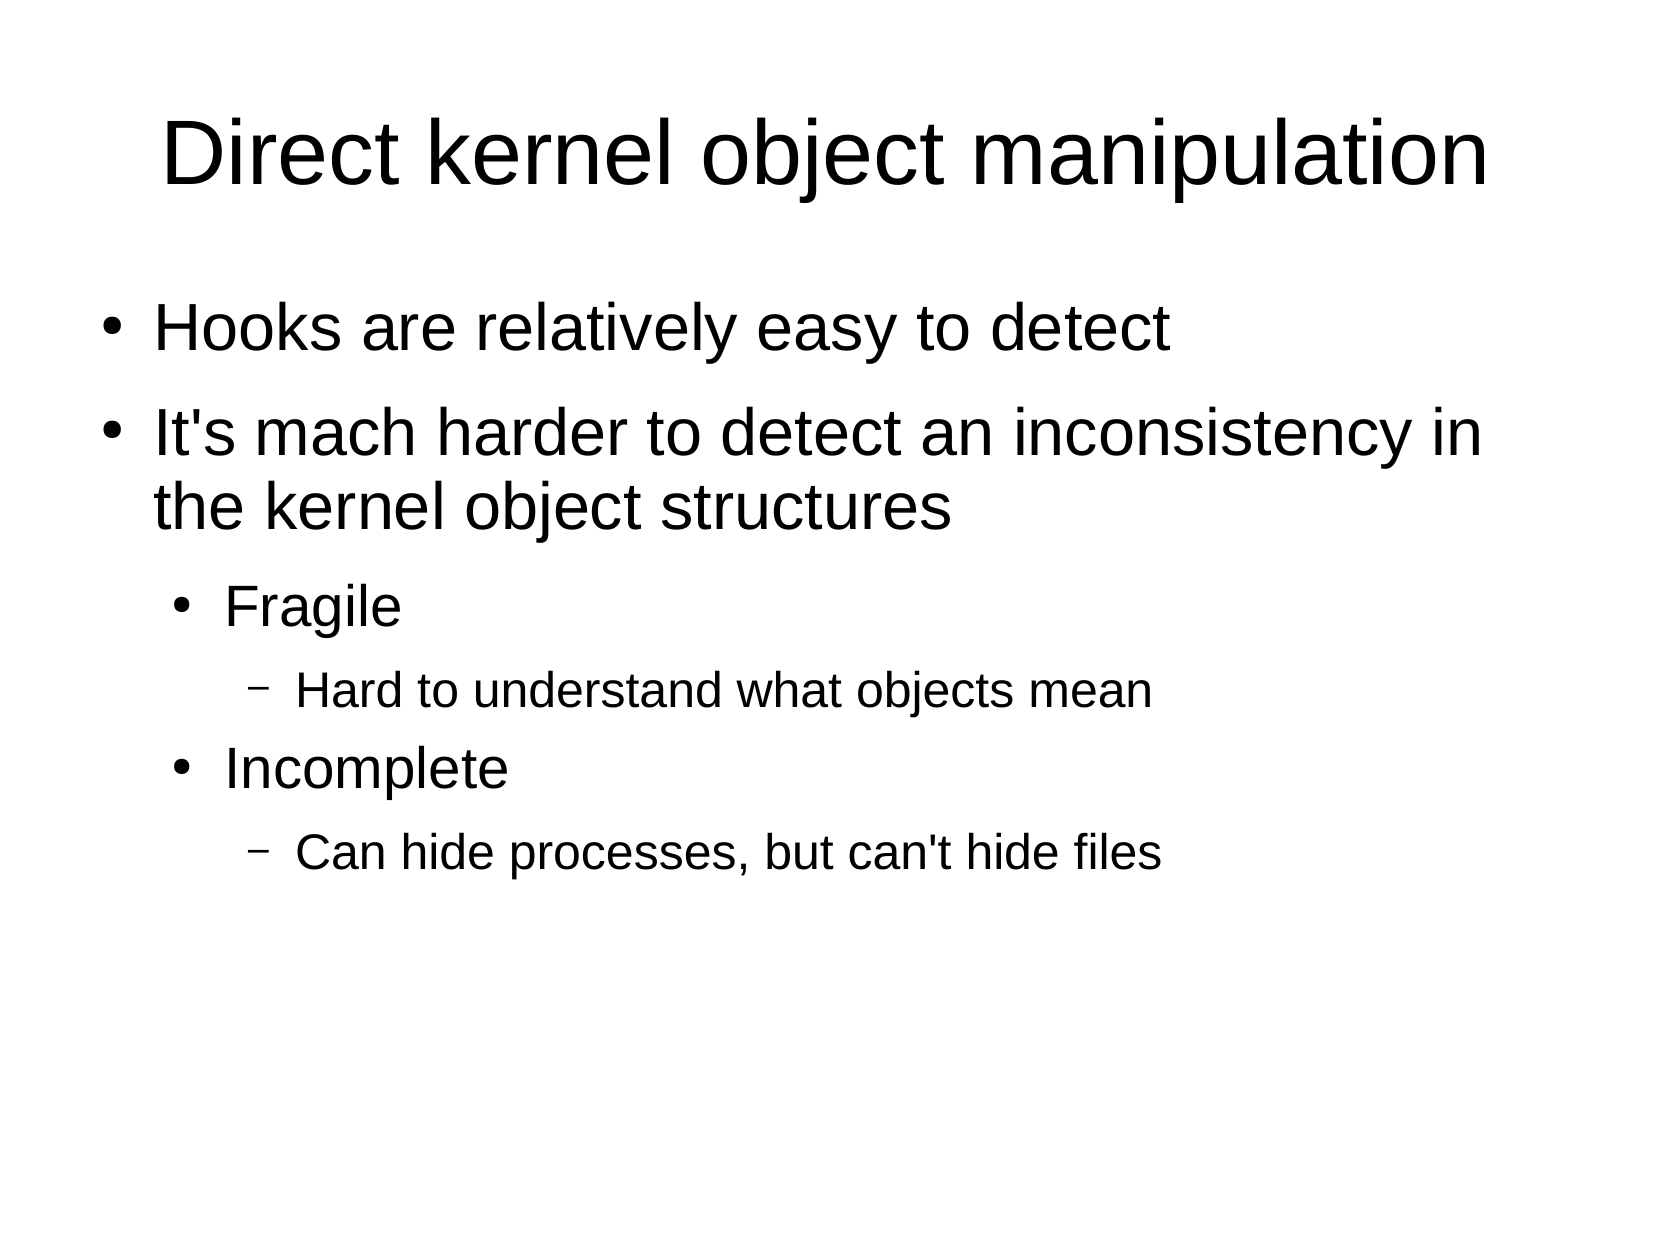

# Direct kernel object manipulation
Hooks are relatively easy to detect
It's mach harder to detect an inconsistency in the kernel object structures
Fragile
Hard to understand what objects mean
Incomplete
Can hide processes, but can't hide files